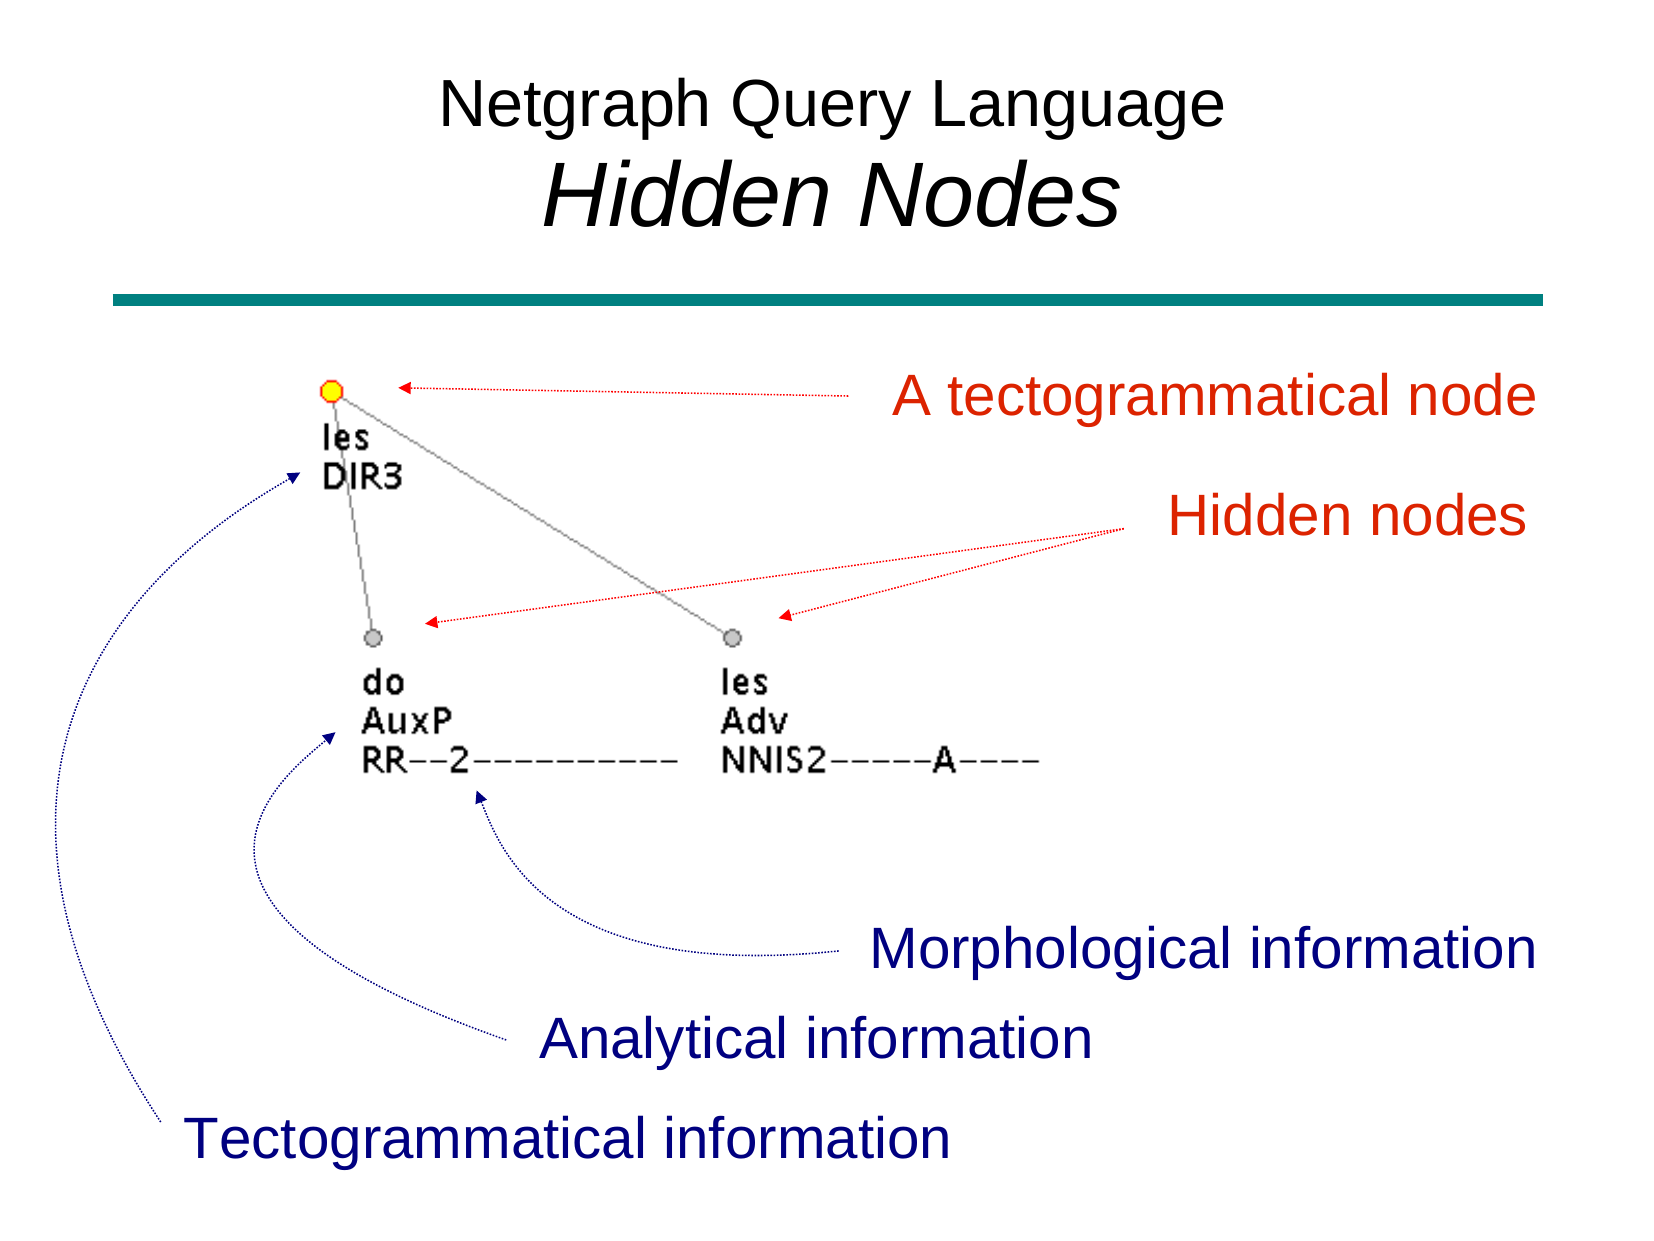

# Netgraph Query Language Hidden Nodes
A tectogrammatical node
Hidden nodes
Morphological information
Analytical information
Tectogrammatical information